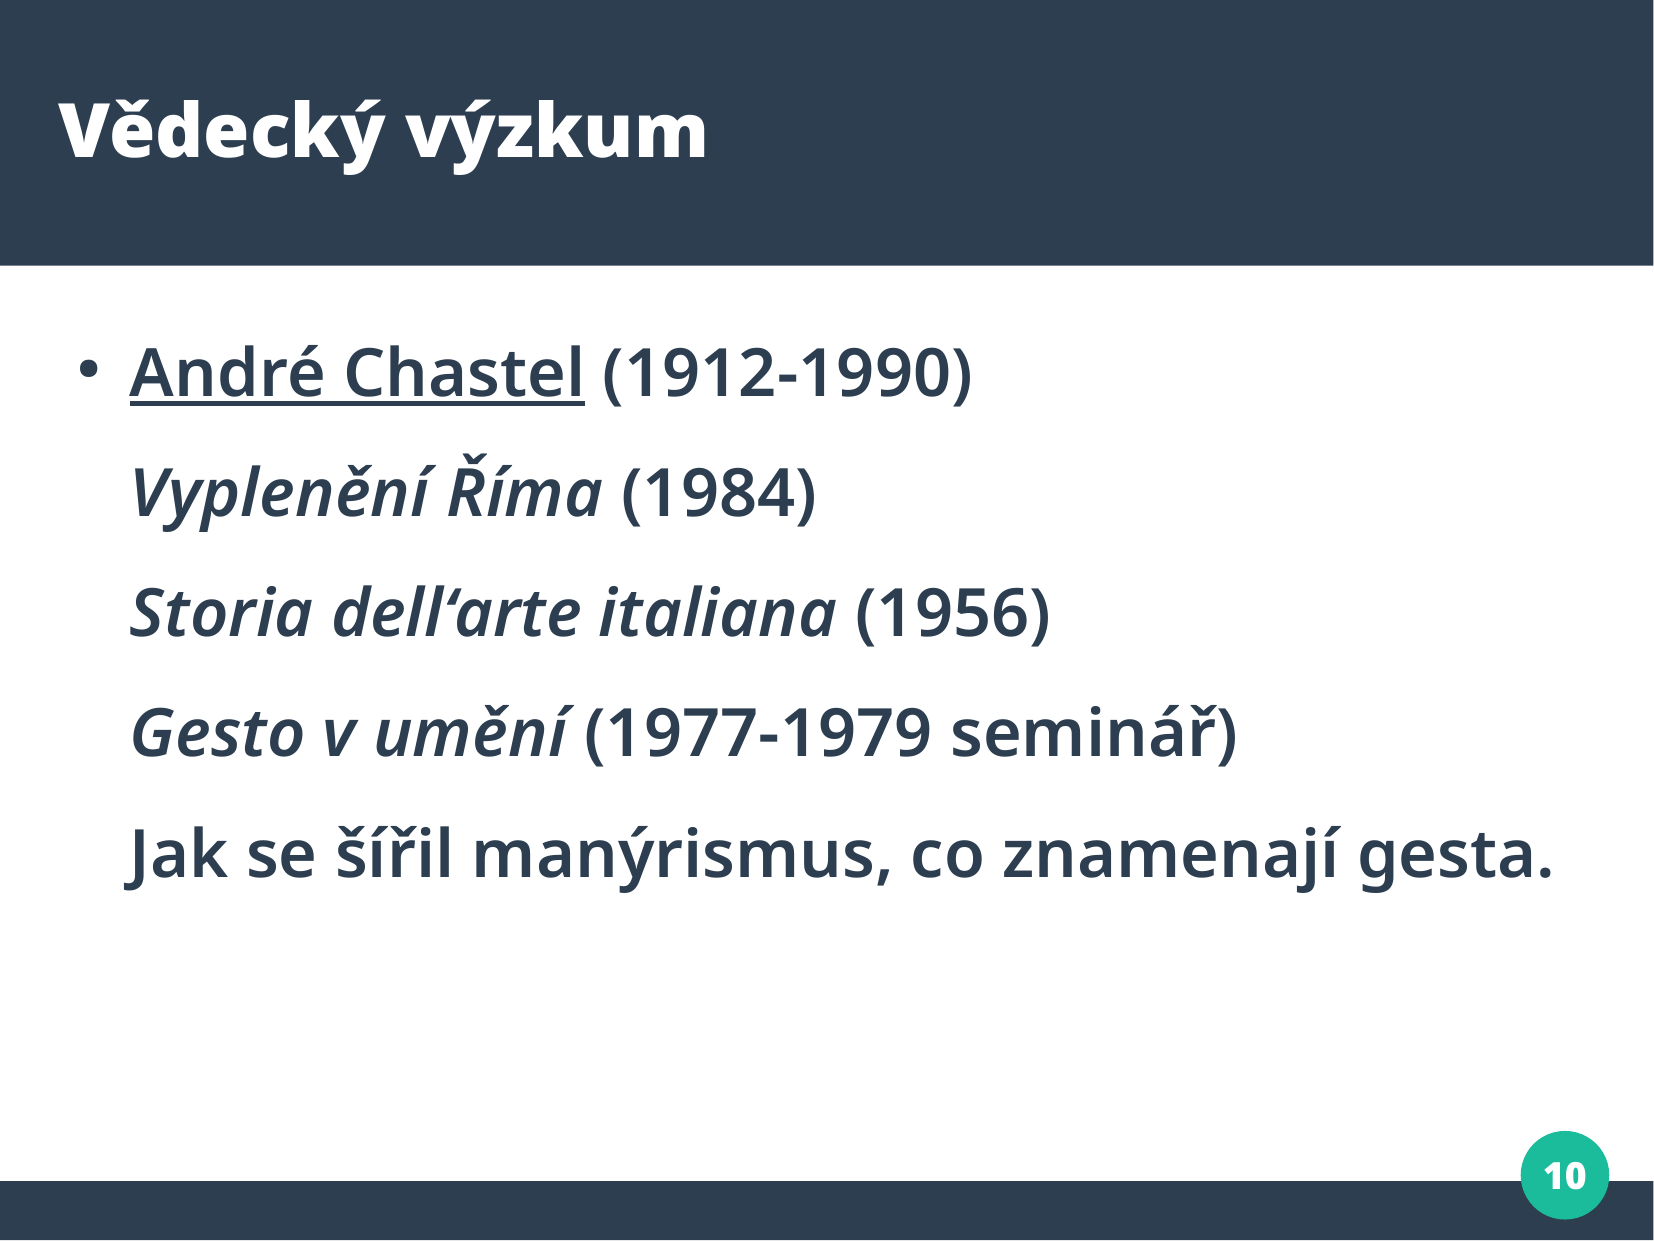

# Vědecký výzkum
André Chastel (1912-1990)
Vyplenění Říma (1984)
Storia dell‘arte italiana (1956)
Gesto v umění (1977-1979 seminář)
Jak se šířil manýrismus, co znamenají gesta.
10